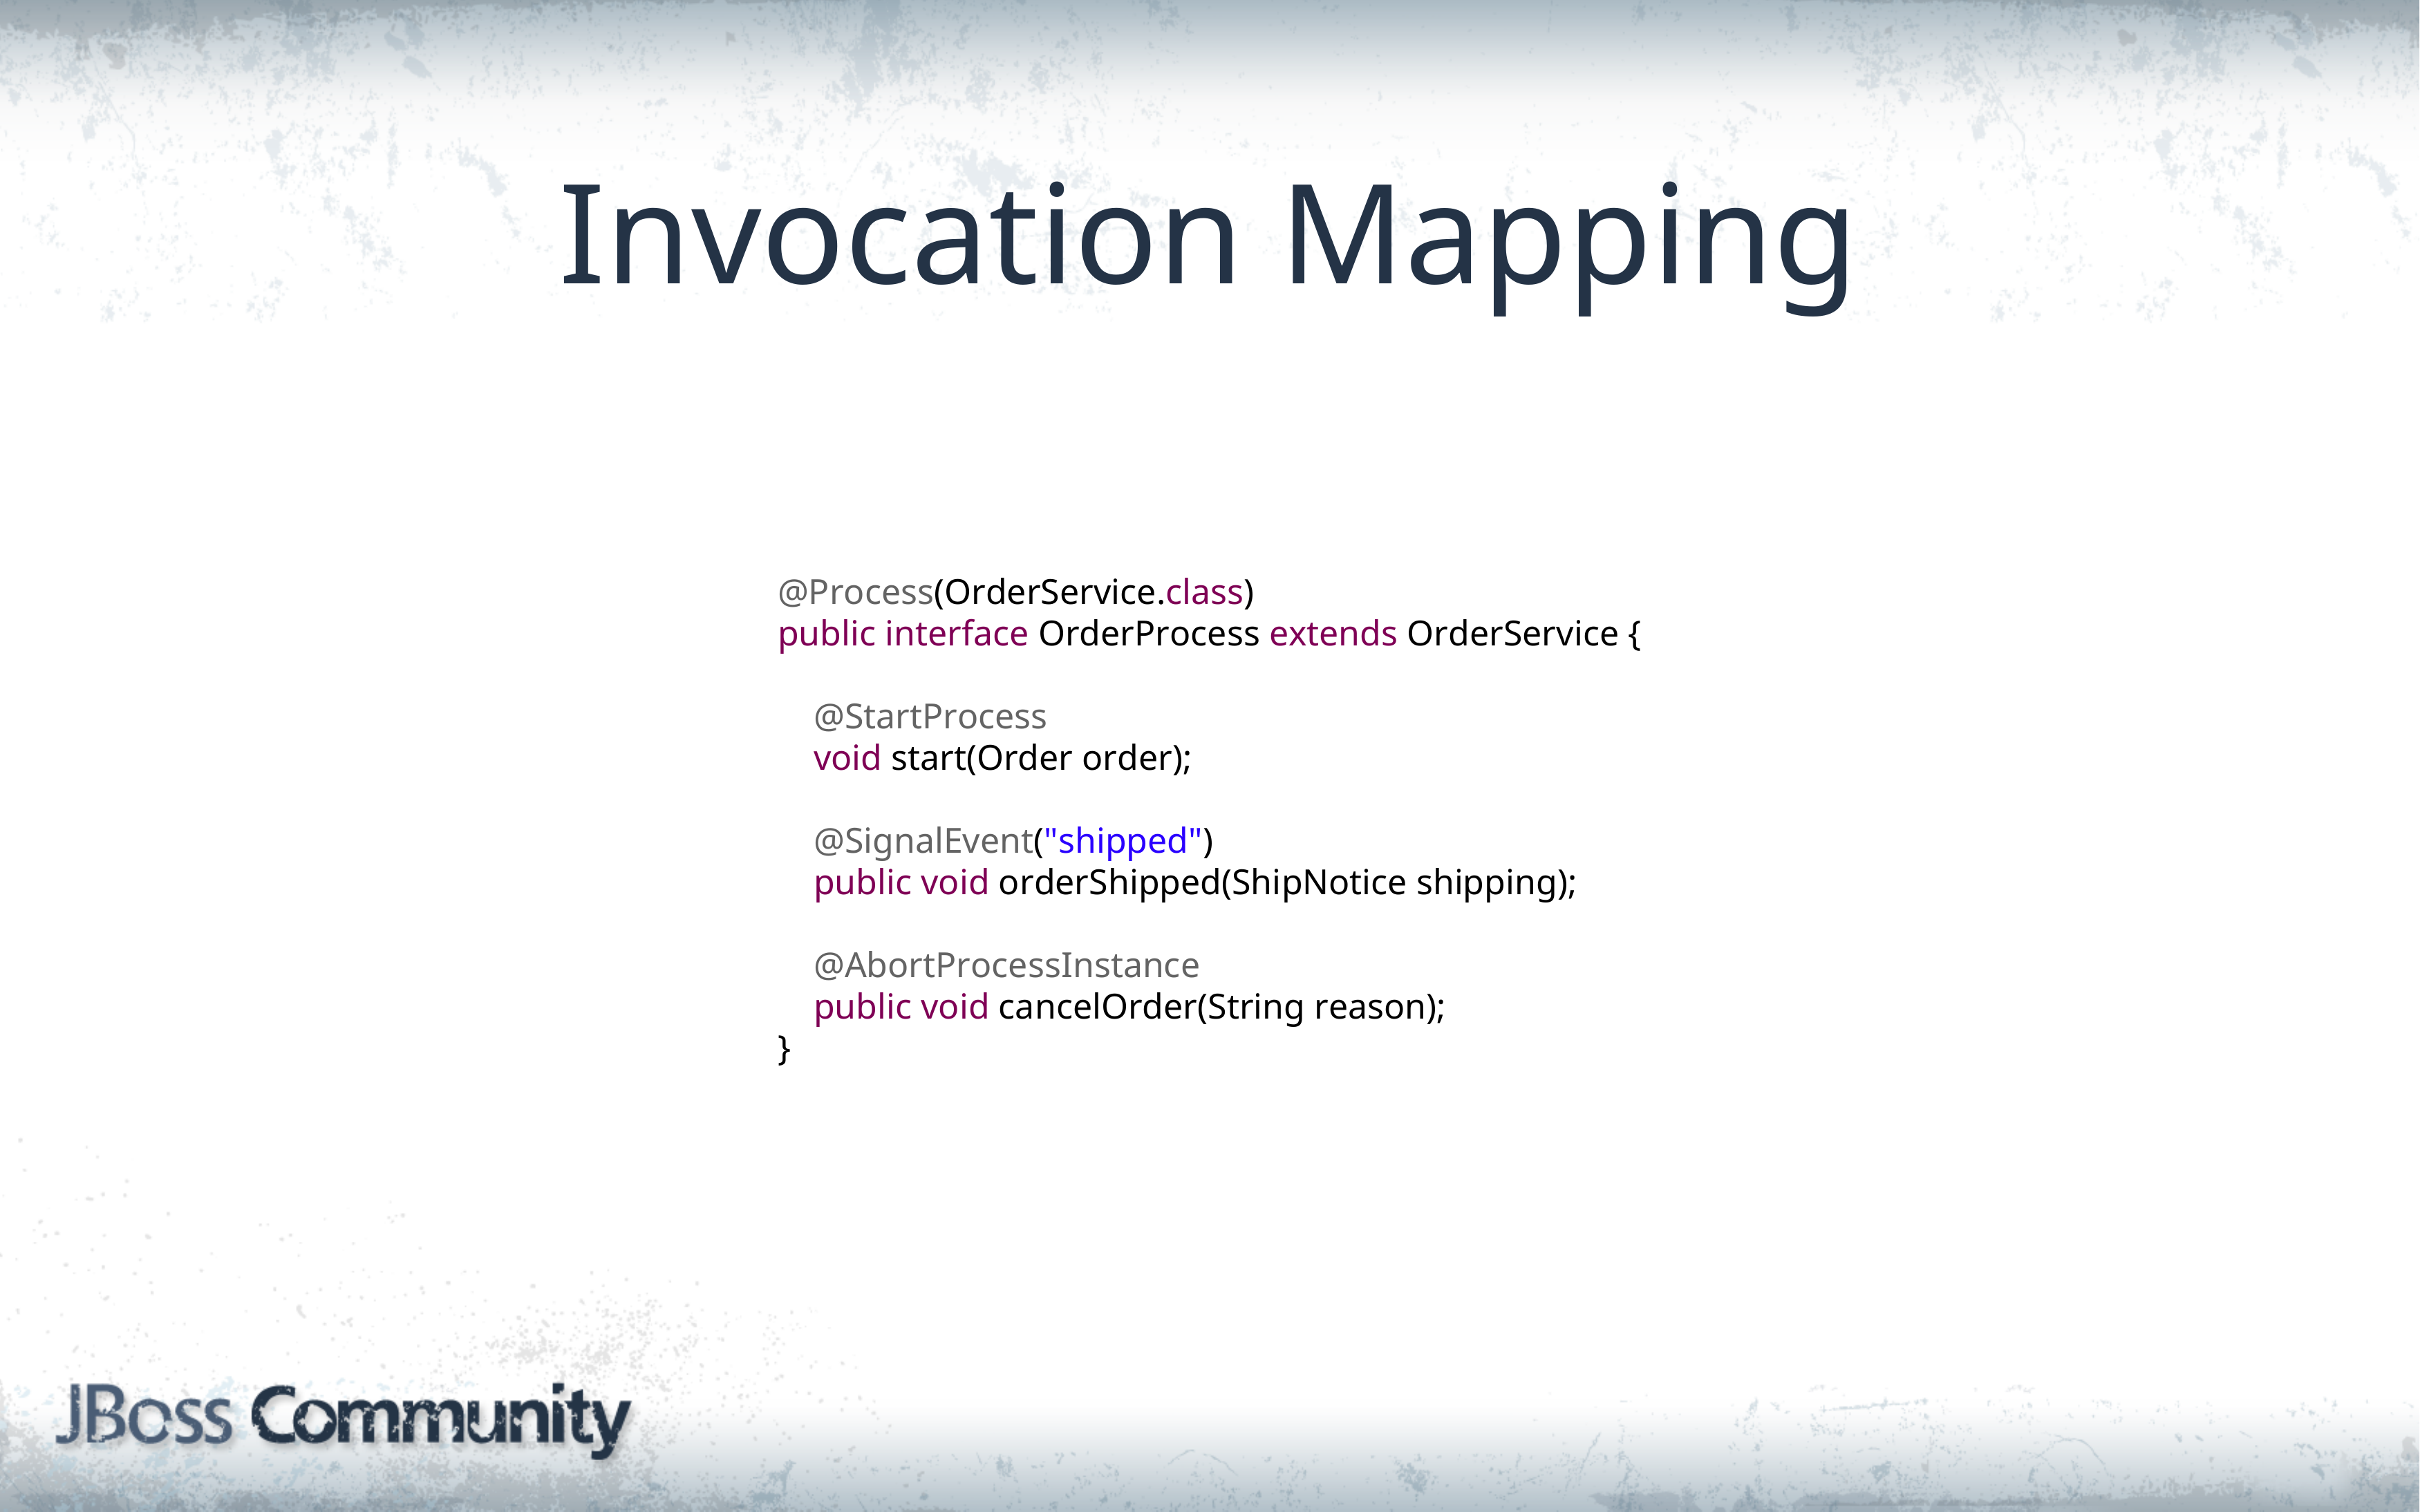

# Invocation Mapping
@Process(OrderService.class)
public interface OrderProcess extends OrderService {
 @StartProcess
 void start(Order order);
 @SignalEvent("shipped")
 public void orderShipped(ShipNotice shipping);
 @AbortProcessInstance
 public void cancelOrder(String reason);
}